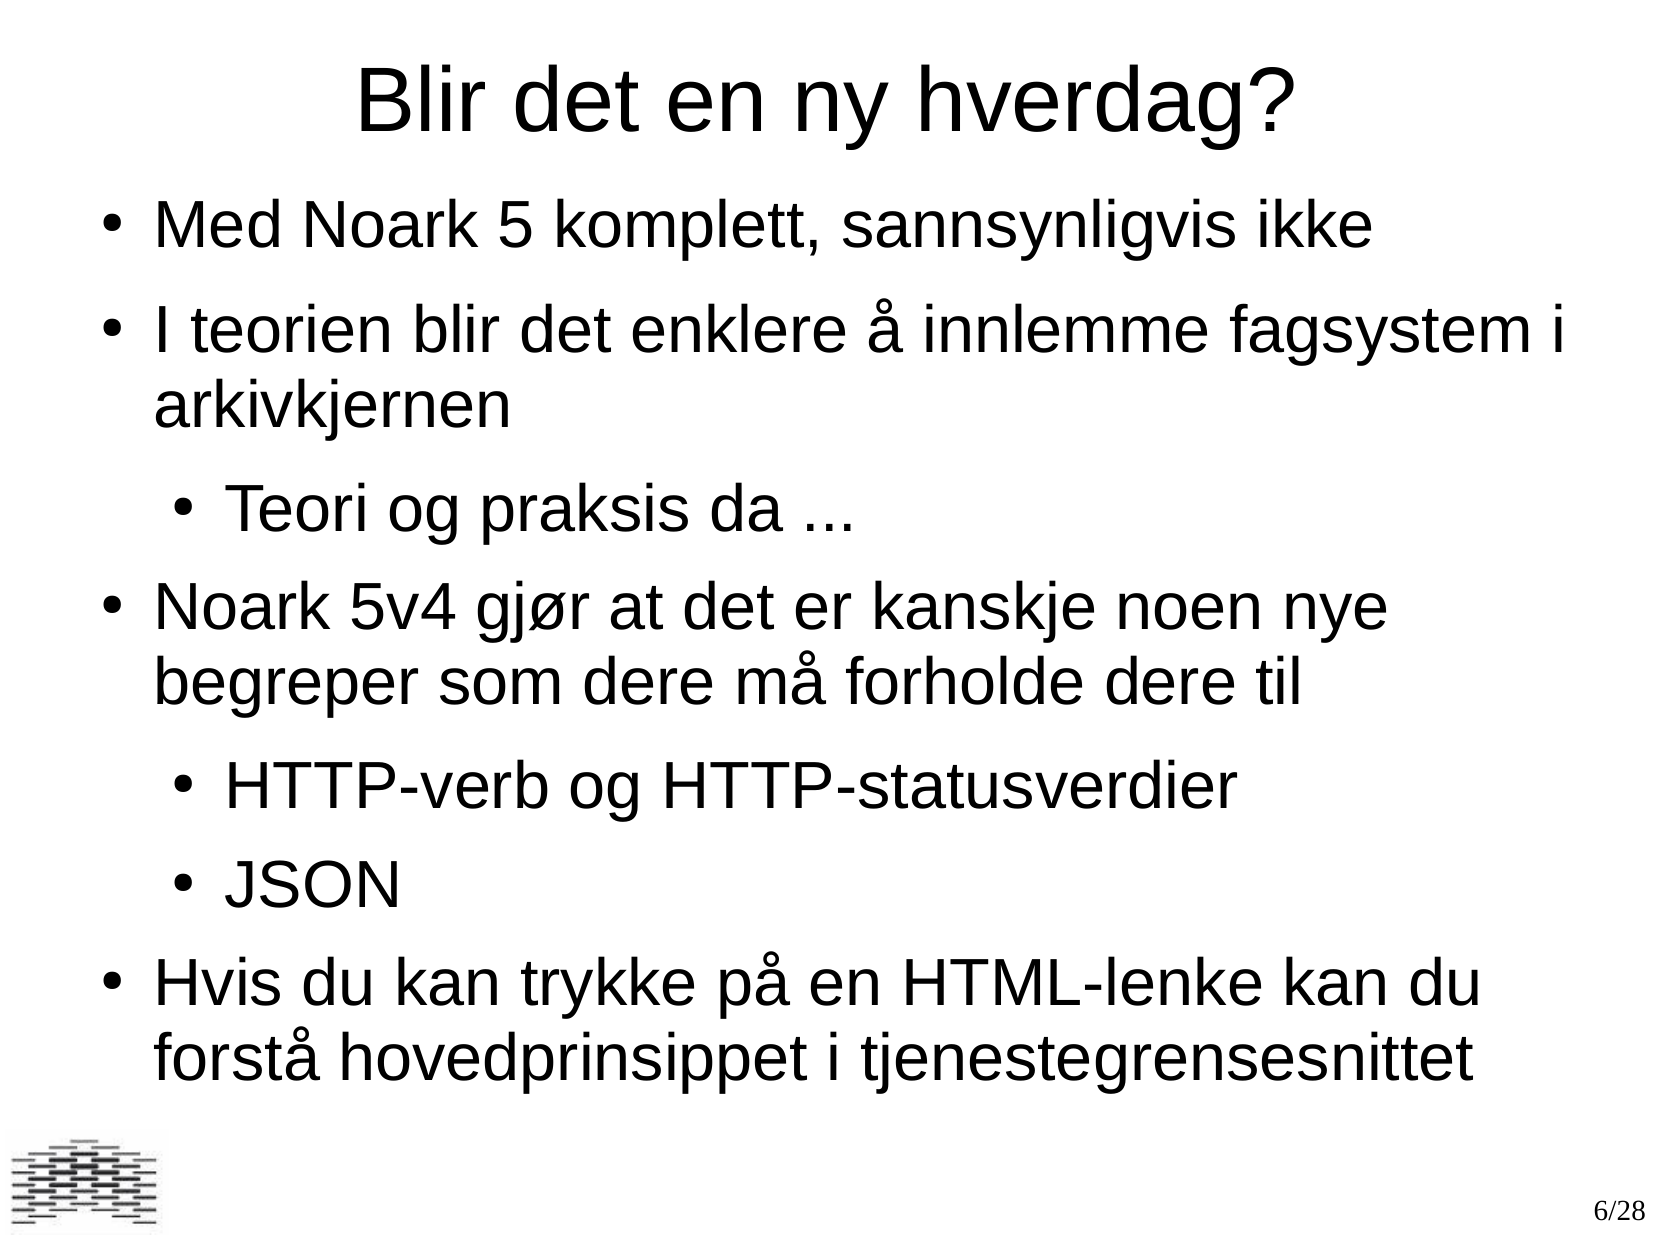

# Blir det en ny hverdag?
Med Noark 5 komplett, sannsynligvis ikke
I teorien blir det enklere å innlemme fagsystem i arkivkjernen
Teori og praksis da ...
Noark 5v4 gjør at det er kanskje noen nye begreper som dere må forholde dere til
HTTP-verb og HTTP-statusverdier
JSON
Hvis du kan trykke på en HTML-lenke kan du forstå hovedprinsippet i tjenestegrensesnittet